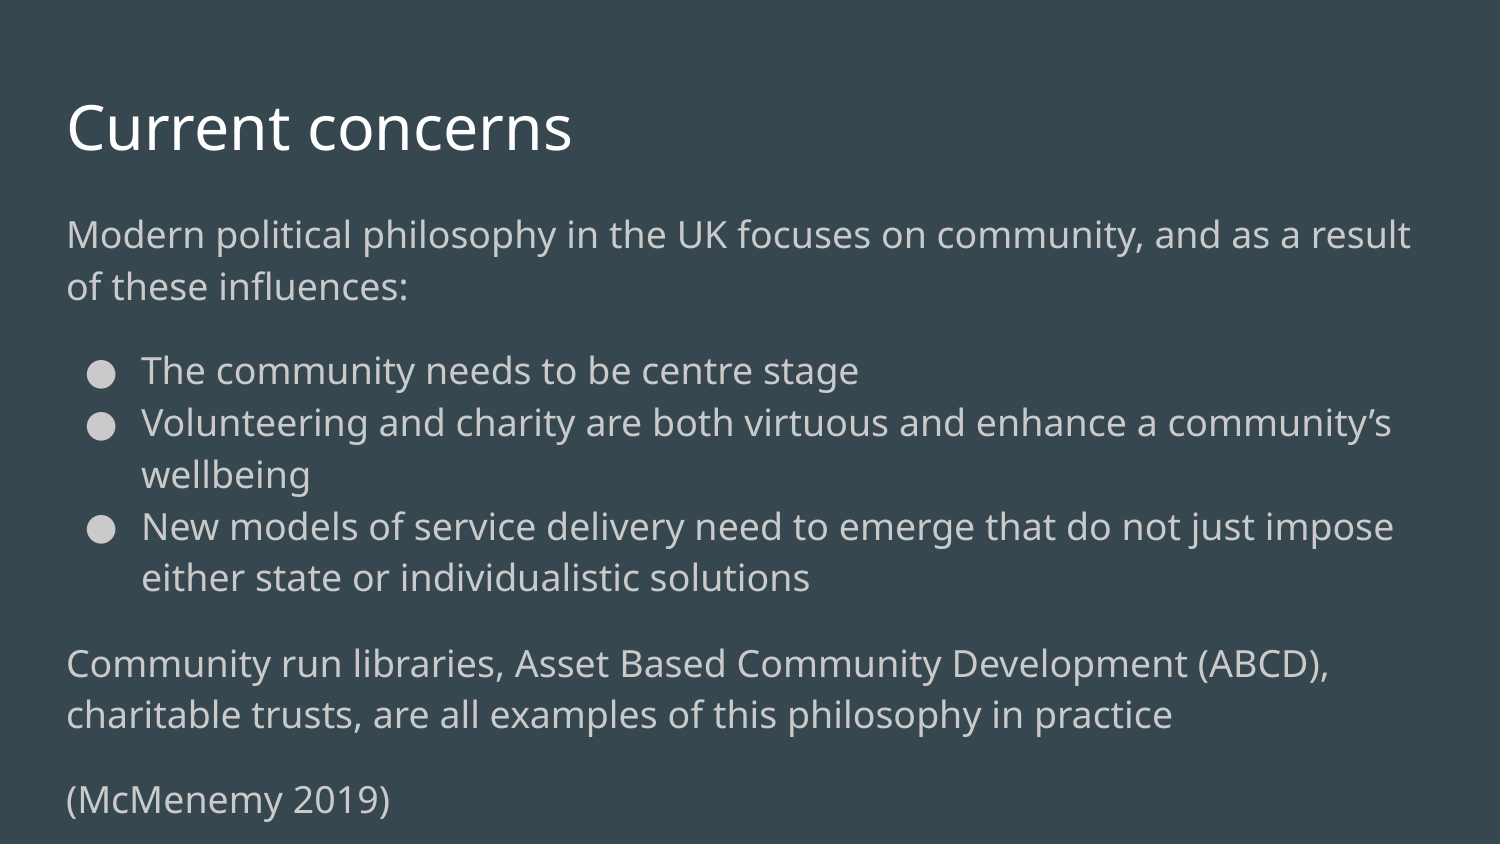

# Current concerns
Modern political philosophy in the UK focuses on community, and as a result of these influences:
The community needs to be centre stage
Volunteering and charity are both virtuous and enhance a community’s wellbeing
New models of service delivery need to emerge that do not just impose either state or individualistic solutions
Community run libraries, Asset Based Community Development (ABCD), charitable trusts, are all examples of this philosophy in practice
(McMenemy 2019)